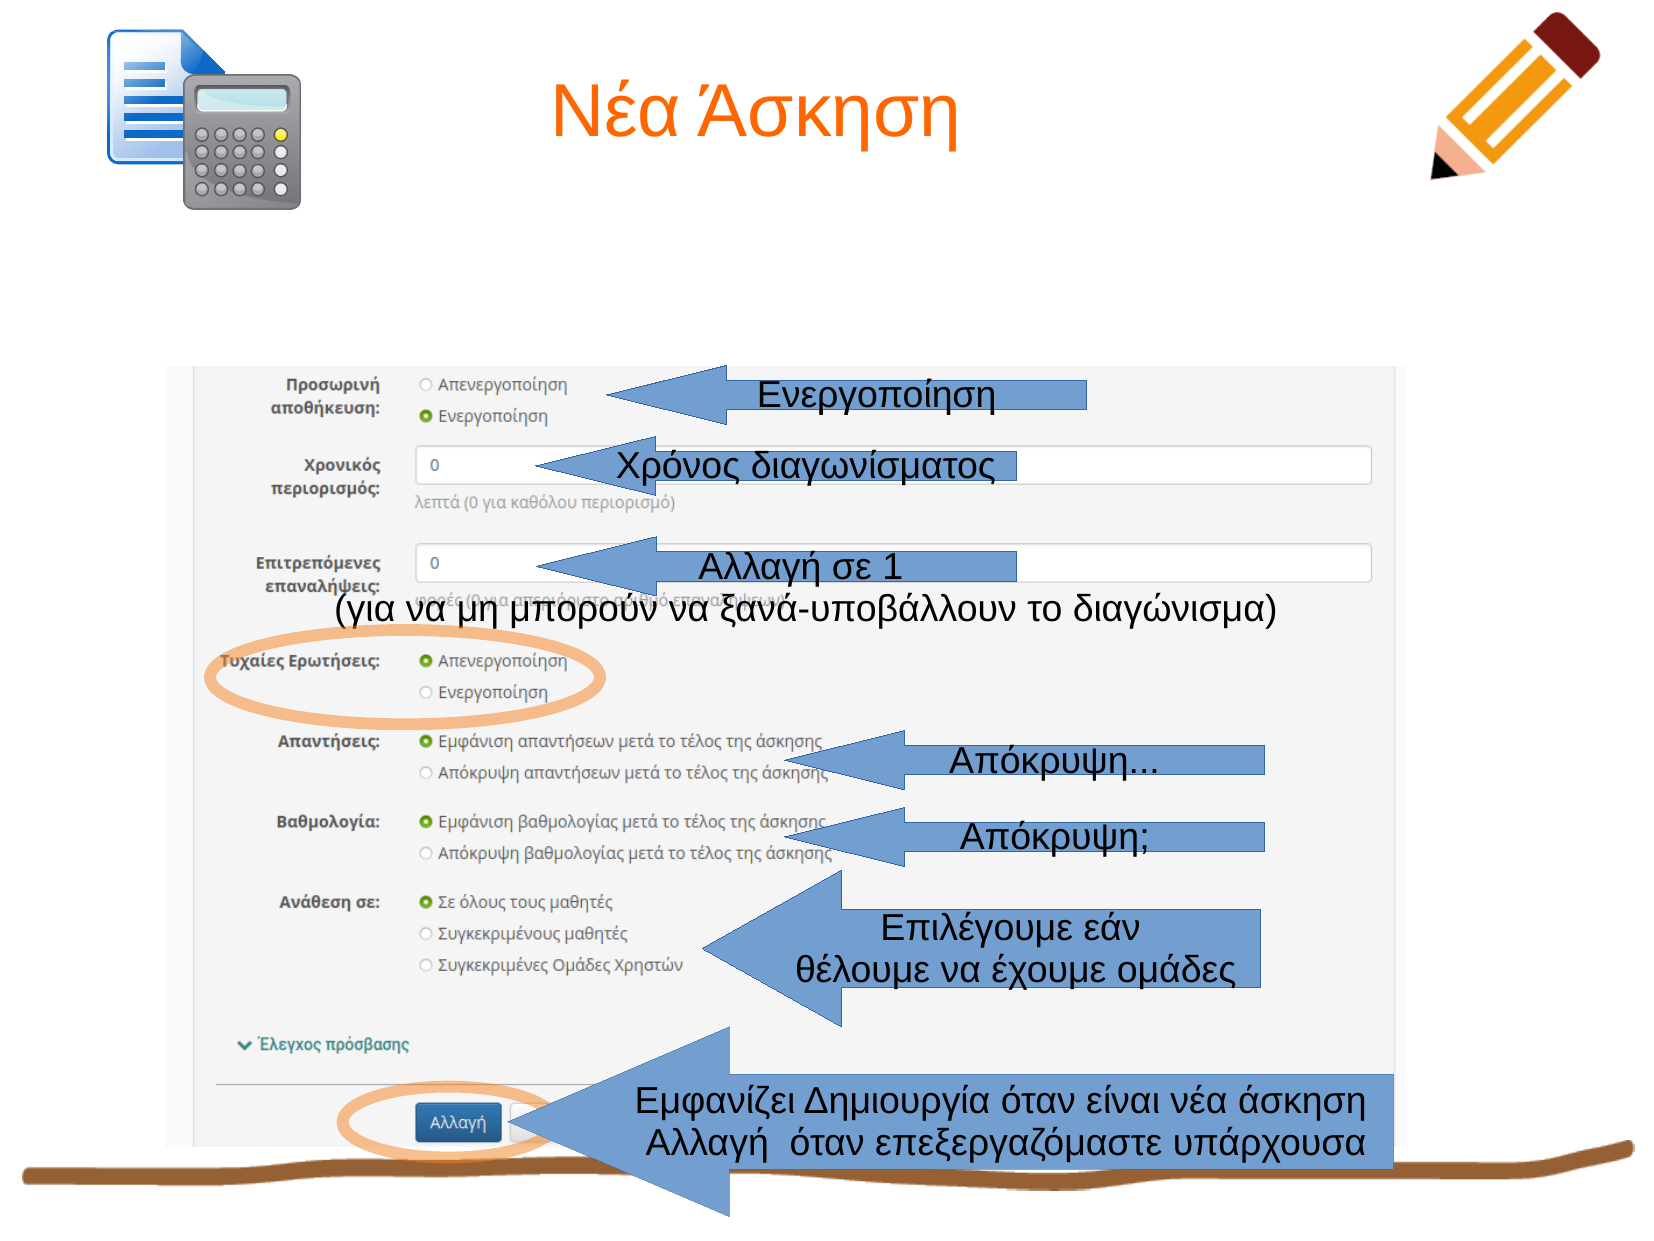

# Νέα Άσκηση
Ενεργοποίηση
Ενεργοποίηση
Χρόνος διαγωνίσματος
Αλλαγή σε 1
(για να μη μπορούν να ξανά-υποβάλλουν το διαγώνισμα)
Απόκρυψη...
Απόκρυψη;
Επιλέγουμε εάν
θέλουμε να έχουμε ομάδες
Εμφανίζει Δημιουργία όταν είναι νέα άσκηση
Αλλαγή όταν επεξεργαζόμαστε υπάρχουσα